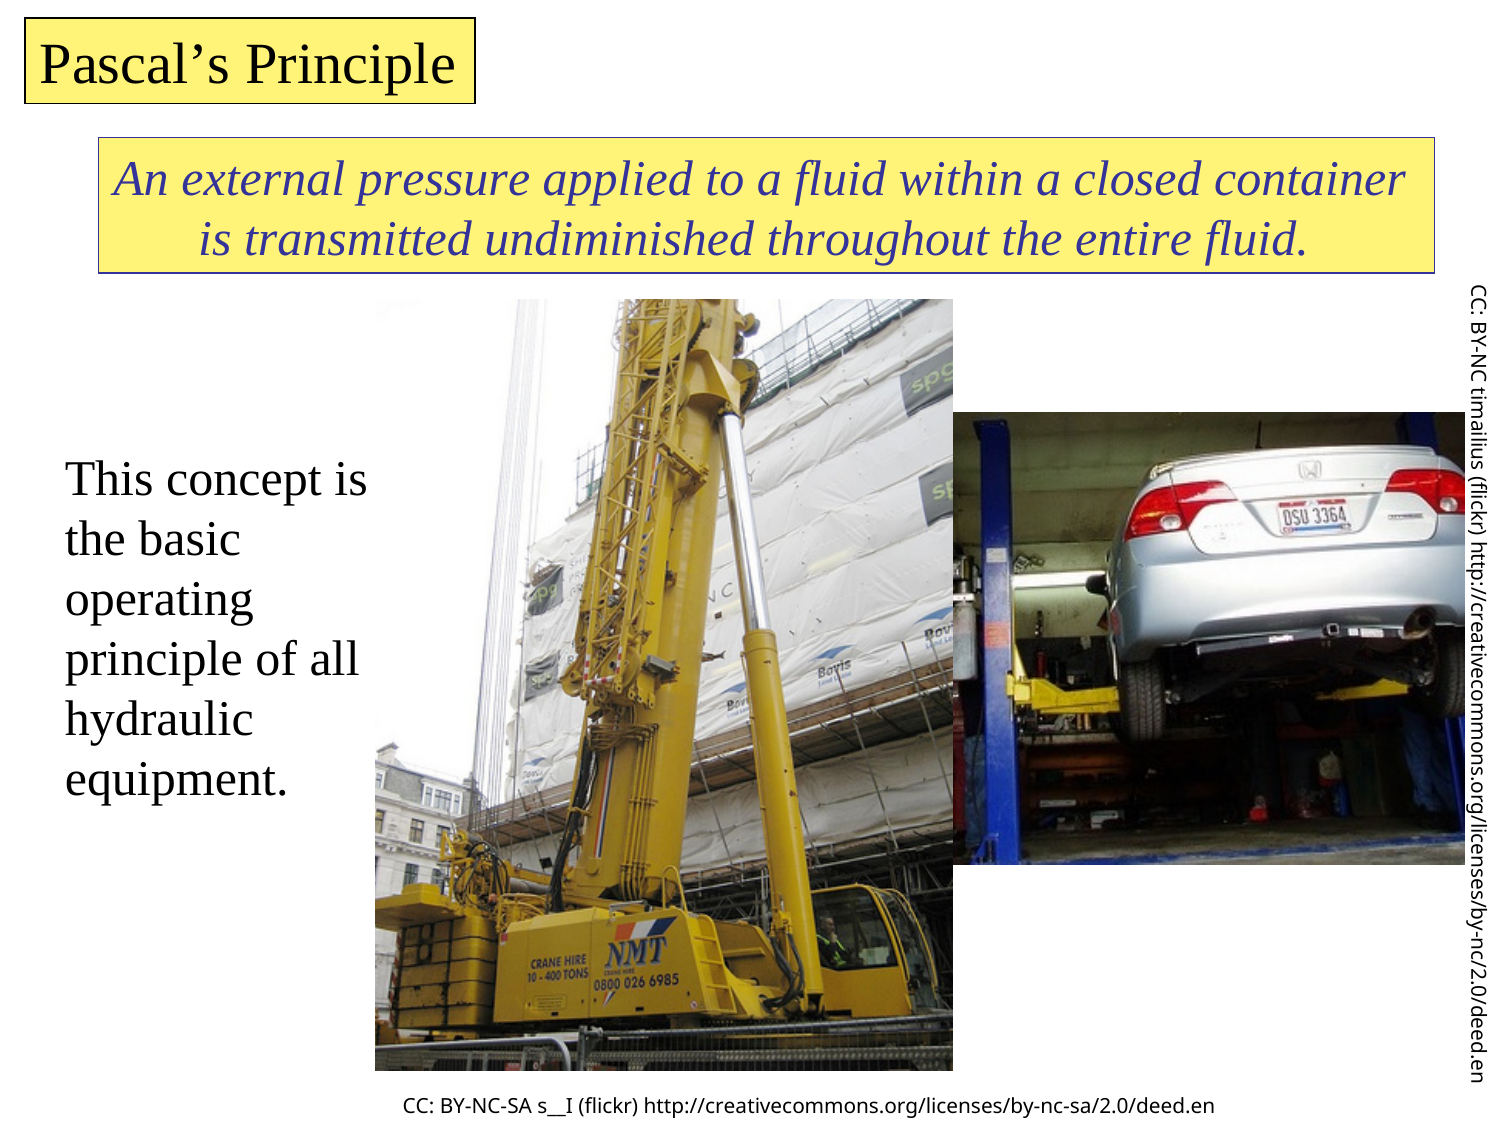

Pascal’s Principle
An external pressure applied to a fluid within a closed container
is transmitted undiminished throughout the entire fluid.
This concept is the basic operating principle of all hydraulic equipment.
CC: BY-NC timailius (flickr) http://creativecommons.org/licenses/by-nc/2.0/deed.en
CC: BY-NC-SA s__I (flickr) http://creativecommons.org/licenses/by-nc-sa/2.0/deed.en